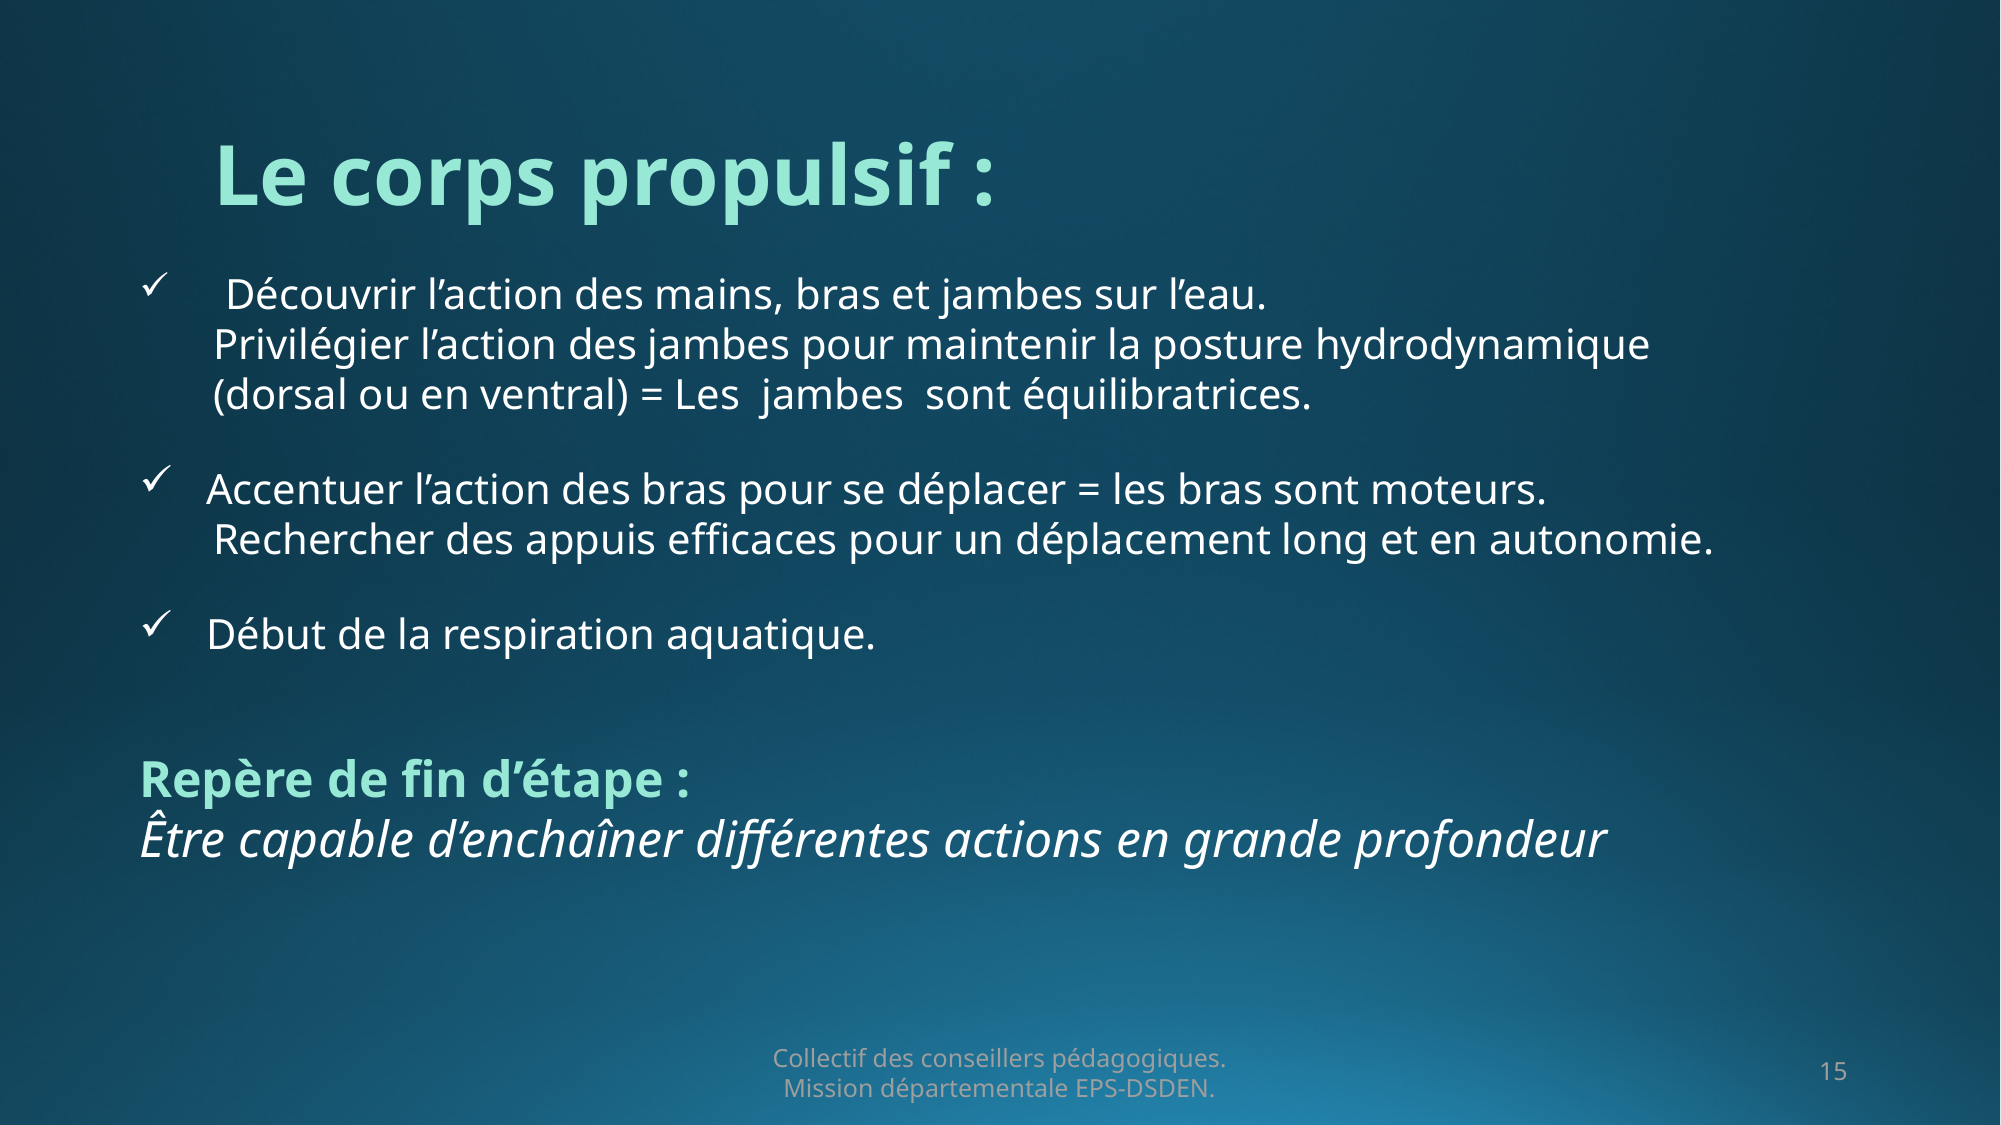

Le corps propulsif :
 Découvrir l’action des mains, bras et jambes sur l’eau.
	Privilégier l’action des jambes pour maintenir la posture hydrodynamique
	(dorsal ou en ventral) = Les jambes sont équilibratrices.
 Accentuer l’action des bras pour se déplacer = les bras sont moteurs.
	Rechercher des appuis efficaces pour un déplacement long et en autonomie.
 Début de la respiration aquatique.
Repère de fin d’étape :
Être capable d’enchaîner différentes actions en grande profondeur
Collectif des conseillers pédagogiques.
Mission départementale EPS-DSDEN.